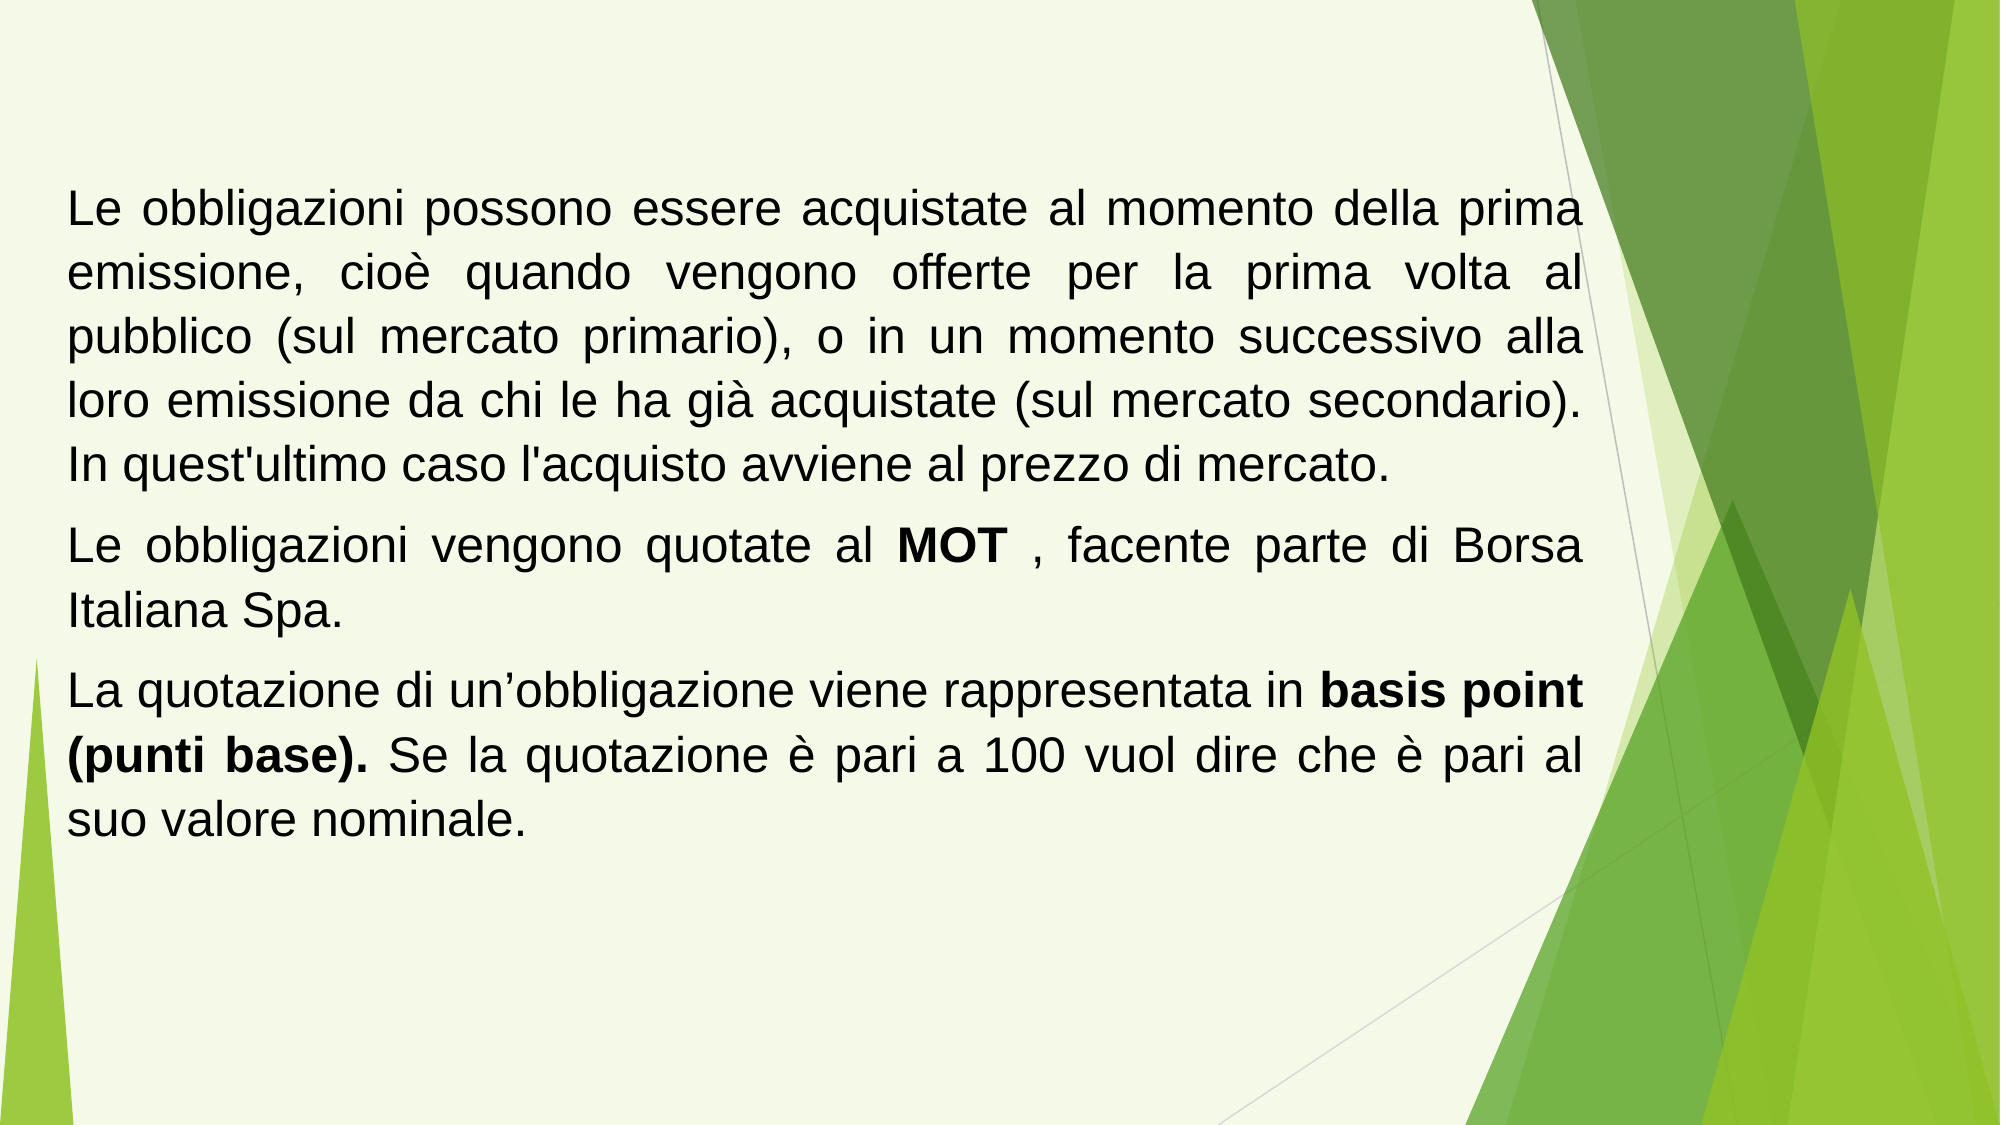

Le obbligazioni possono essere acquistate al momento della prima emissione, cioè quando vengono offerte per la prima volta al pubblico (sul mercato primario), o in un momento successivo alla loro emissione da chi le ha già acquistate (sul mercato secondario). In quest'ultimo caso l'acquisto avviene al prezzo di mercato.
Le obbligazioni vengono quotate al MOT , facente parte di Borsa Italiana Spa.
La quotazione di un’obbligazione viene rappresentata in basis point (punti base). Se la quotazione è pari a 100 vuol dire che è pari al suo valore nominale.